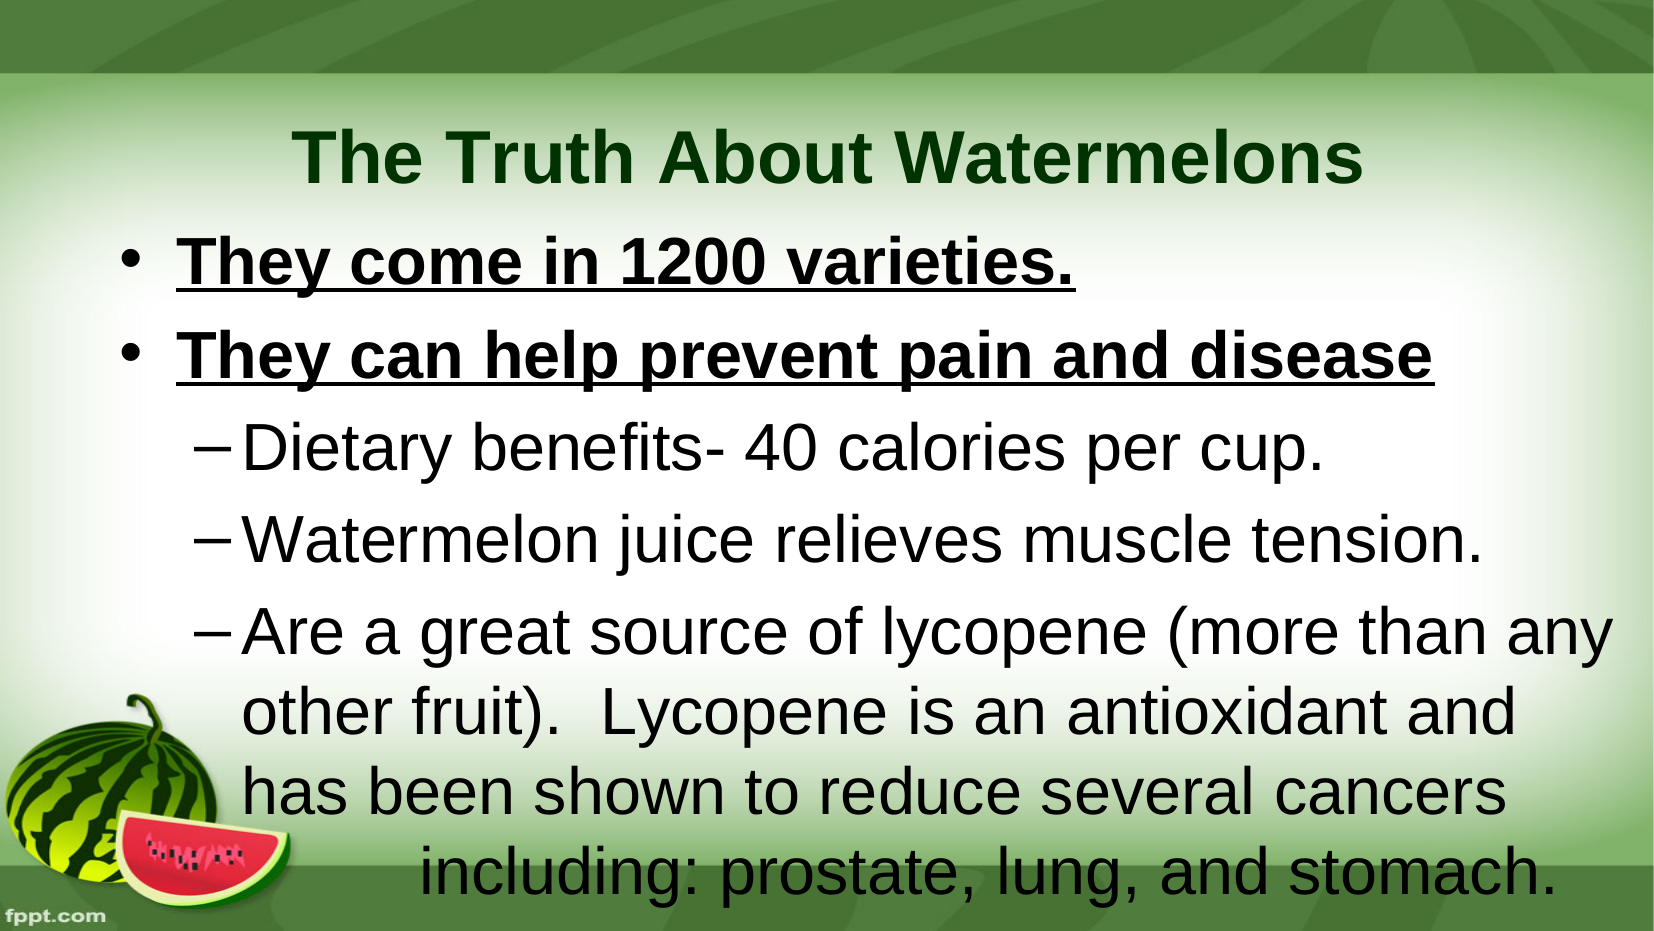

# The Truth About Watermelons
They come in 1200 varieties.
They can help prevent pain and disease
Dietary benefits- 40 calories per cup.
Watermelon juice relieves muscle tension.
Are a great source of lycopene (more than any other fruit). Lycopene is an antioxidant and has been shown to reduce several cancers 			including: prostate, lung, and stomach.